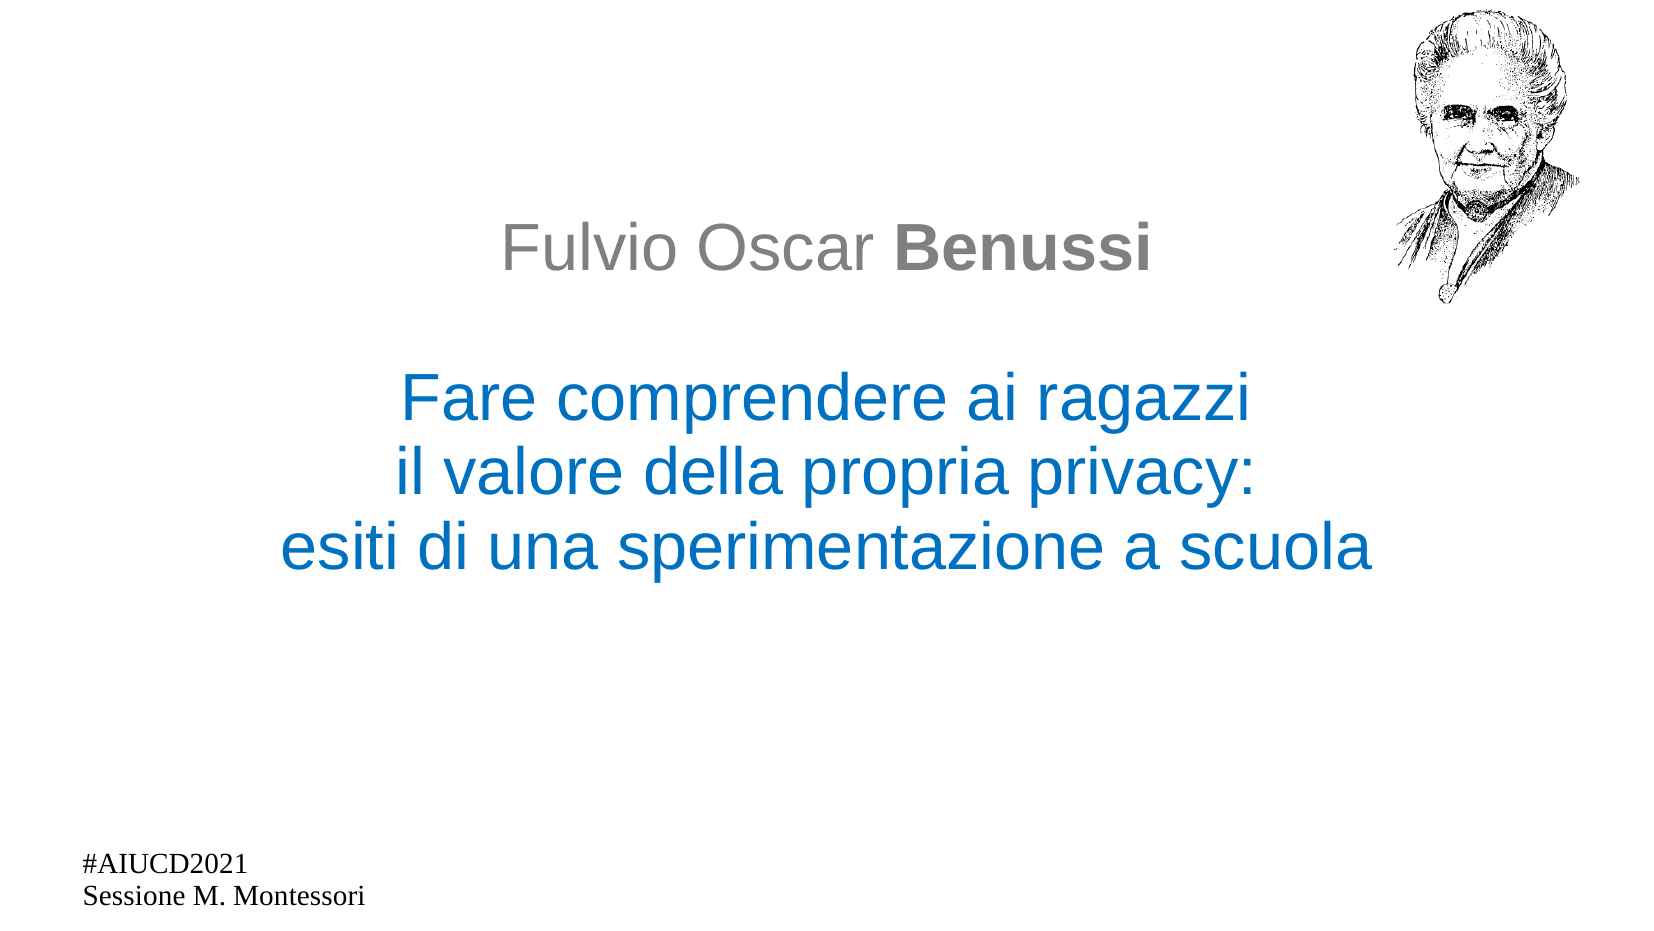

# Fulvio Oscar Benussi
Fare comprendere ai ragazzi
il valore della propria privacy:
esiti di una sperimentazione a scuola